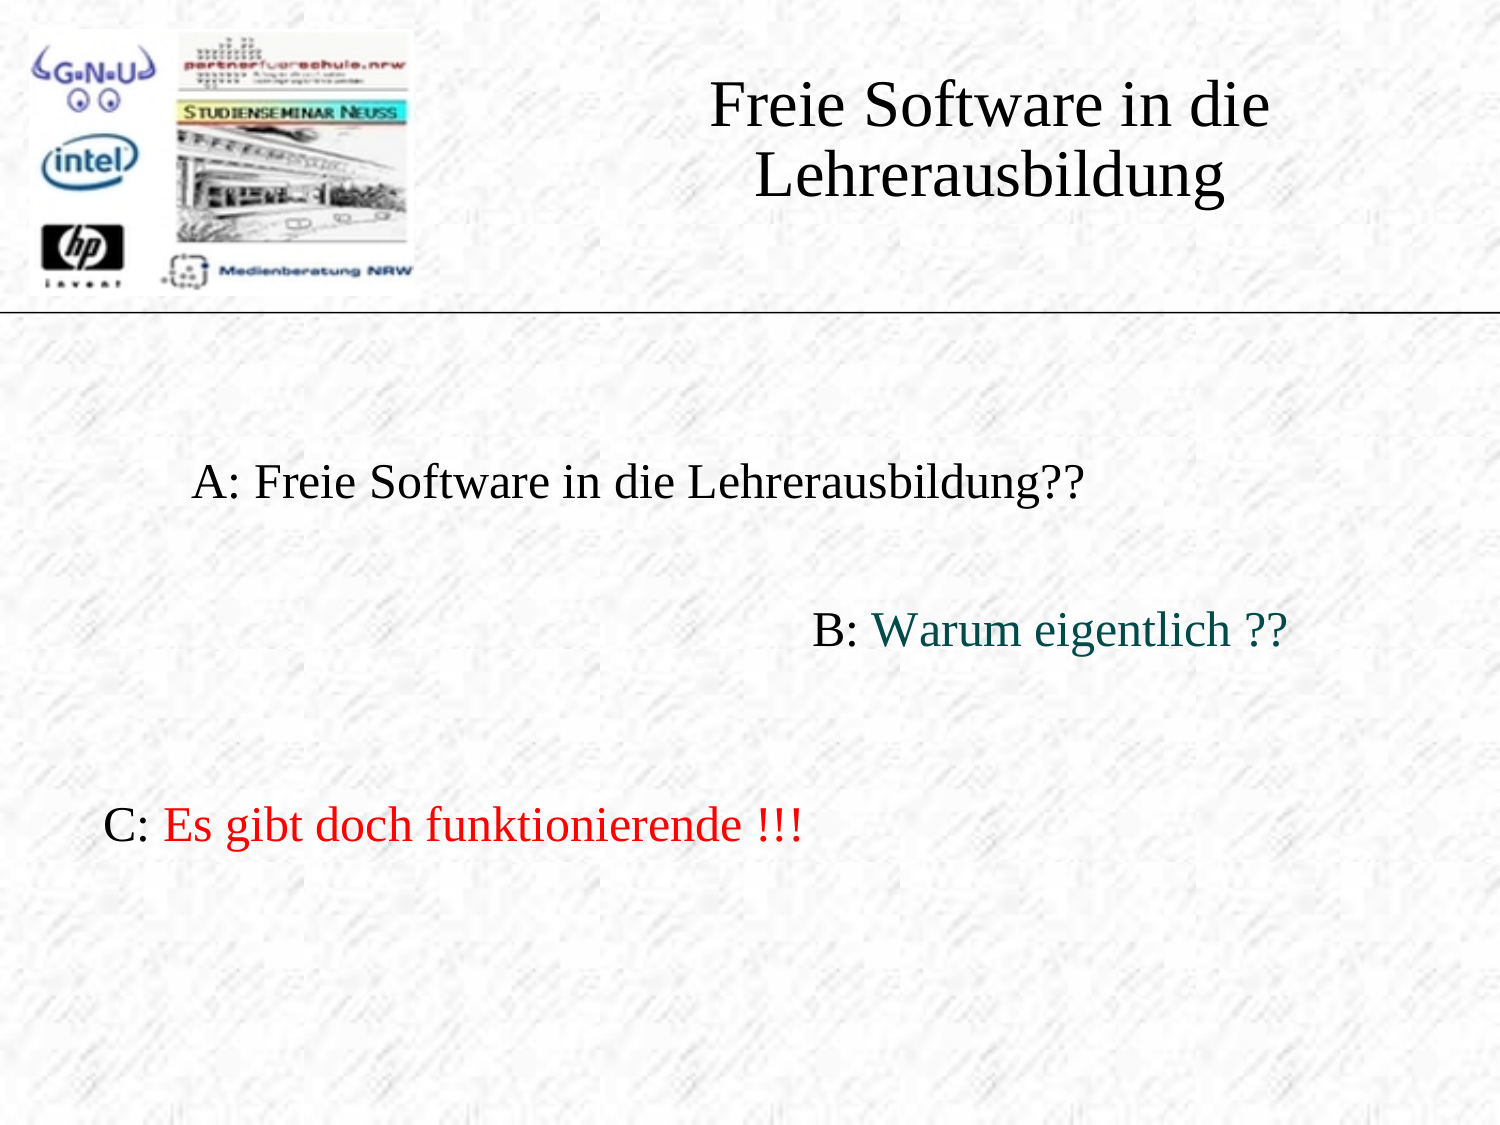

Freie Software in die Lehrerausbildung
A: Freie Software in die Lehrerausbildung??
B: Warum eigentlich ??
C: Es gibt doch funktionierende !!!